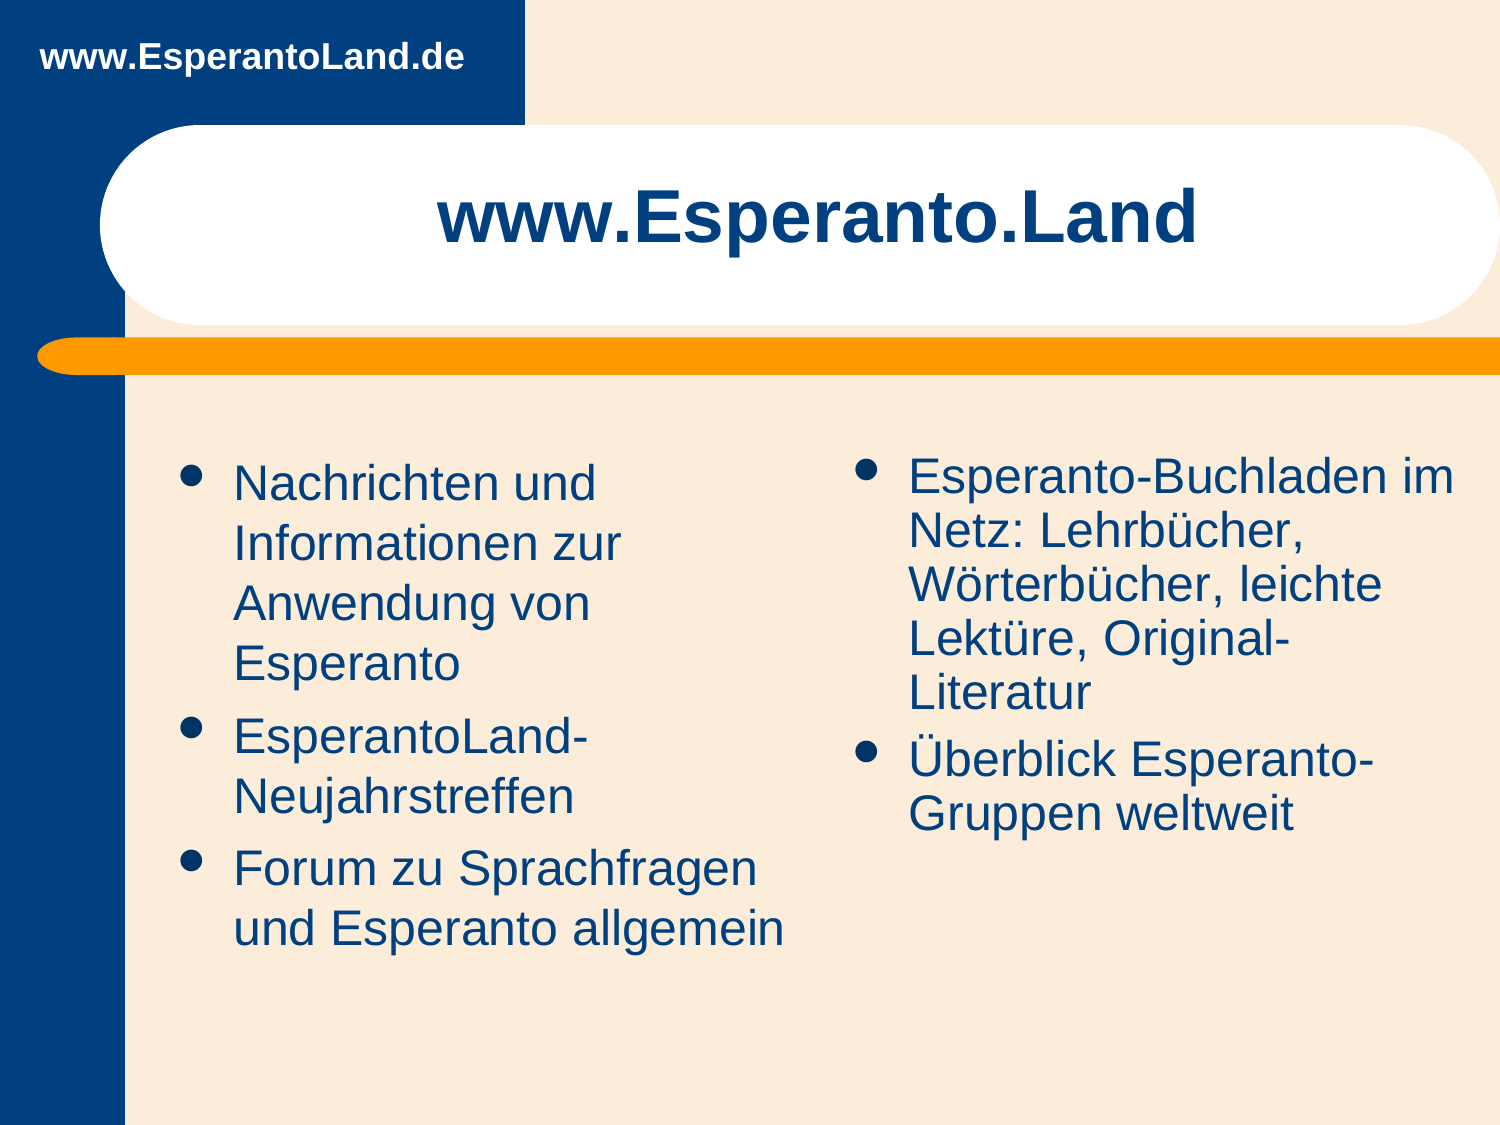

# www.Esperanto.Land
Nachrichten und Informationen zur Anwendung von Esperanto
EsperantoLand-Neujahrstreffen
Forum zu Sprachfragen und Esperanto allgemein
Esperanto-Buchladen im Netz: Lehrbücher, Wörterbücher, leichte Lektüre, Original-Literatur
Überblick Esperanto-Gruppen weltweit